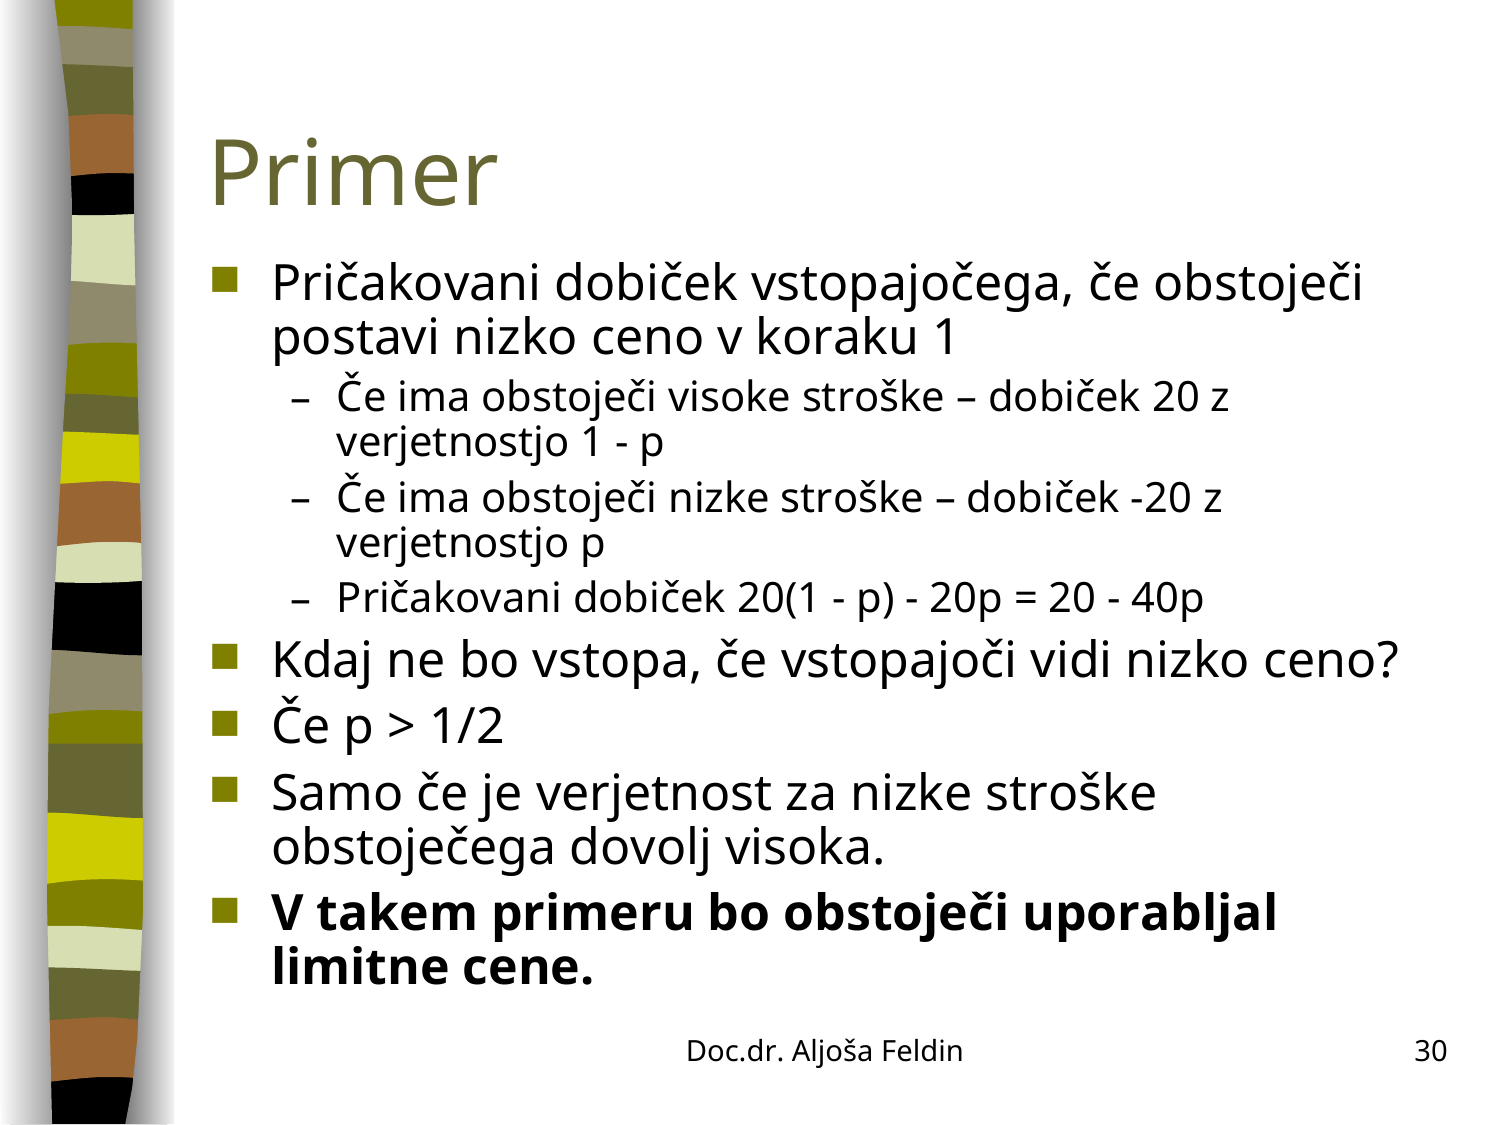

# Primer
Pričakovani dobiček vstopajočega, če obstoječi postavi nizko ceno v koraku 1
Če ima obstoječi visoke stroške – dobiček 20 z verjetnostjo 1 - p
Če ima obstoječi nizke stroške – dobiček -20 z verjetnostjo p
Pričakovani dobiček 20(1 - p) - 20p = 20 - 40p
Kdaj ne bo vstopa, če vstopajoči vidi nizko ceno?
Če p > 1/2
Samo če je verjetnost za nizke stroške obstoječega dovolj visoka.
V takem primeru bo obstoječi uporabljal limitne cene.
Doc.dr. Aljoša Feldin